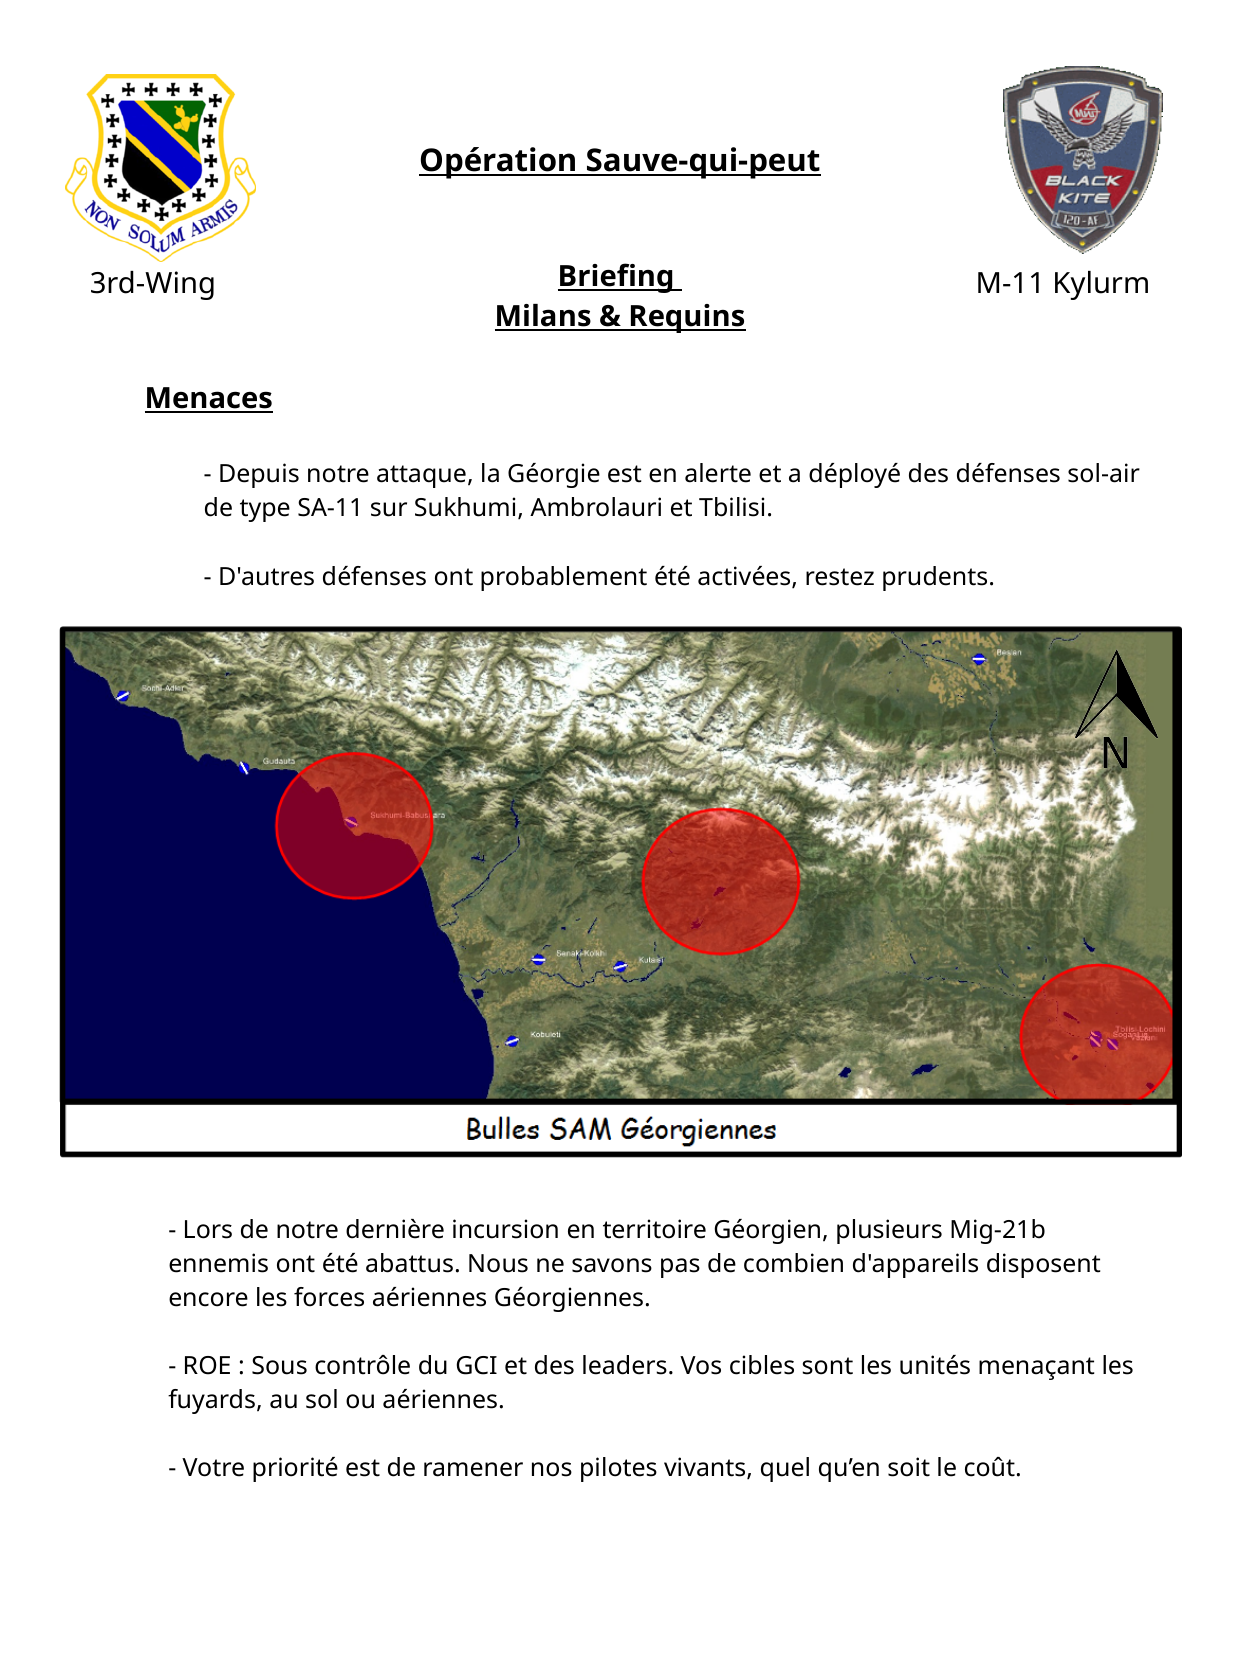

# Opération Sauve-qui-peut 3rd-Wing											M-11 Kylurm
Briefing
Milans & Requins
Menaces
- Depuis notre attaque, la Géorgie est en alerte et a déployé des défenses sol-air de type SA-11 sur Sukhumi, Ambrolauri et Tbilisi.
- D'autres défenses ont probablement été activées, restez prudents.
- Lors de notre dernière incursion en territoire Géorgien, plusieurs Mig-21b ennemis ont été abattus. Nous ne savons pas de combien d'appareils disposent encore les forces aériennes Géorgiennes.
- ROE : Sous contrôle du GCI et des leaders. Vos cibles sont les unités menaçant les fuyards, au sol ou aériennes.
- Votre priorité est de ramener nos pilotes vivants, quel qu’en soit le coût.